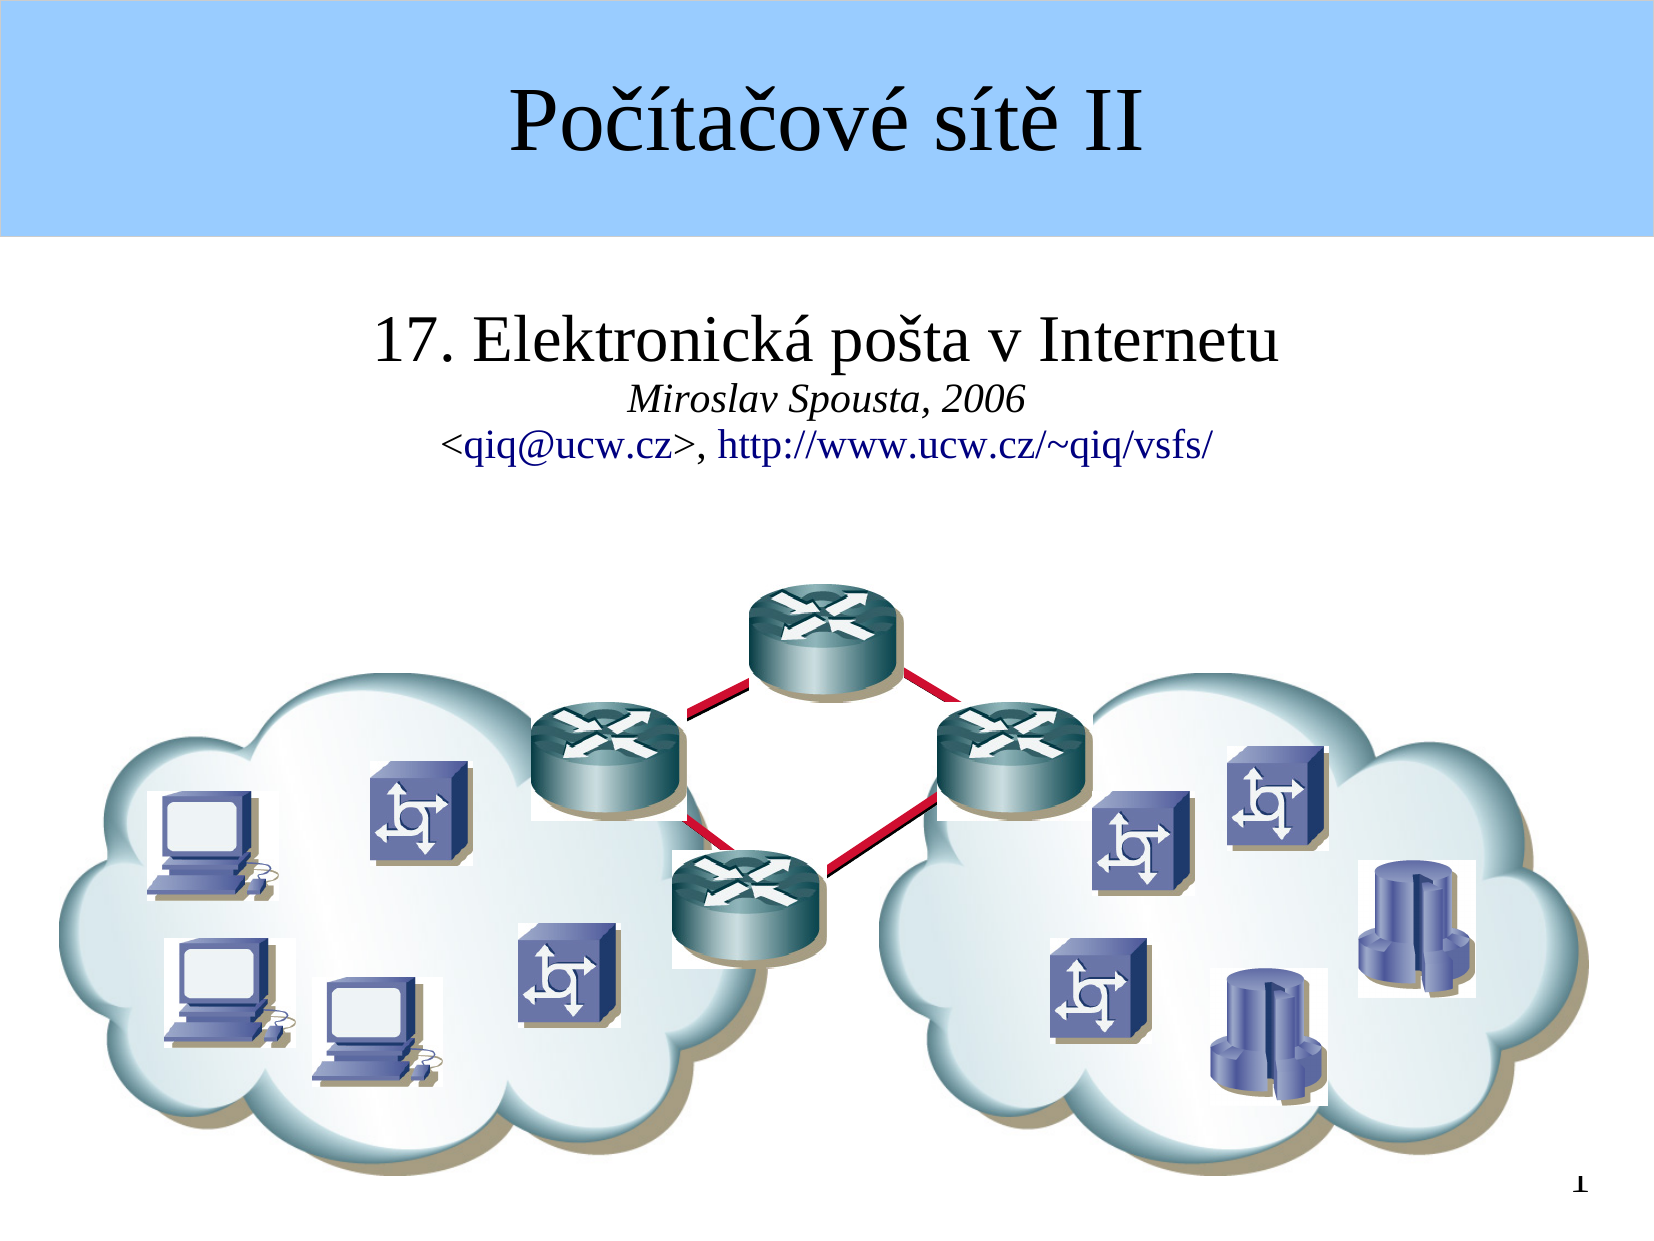

# Počítačové sítě II
17. Elektronická pošta v Internetu
Miroslav Spousta, 2006
<qiq@ucw.cz>, http://www.ucw.cz/~qiq/vsfs/